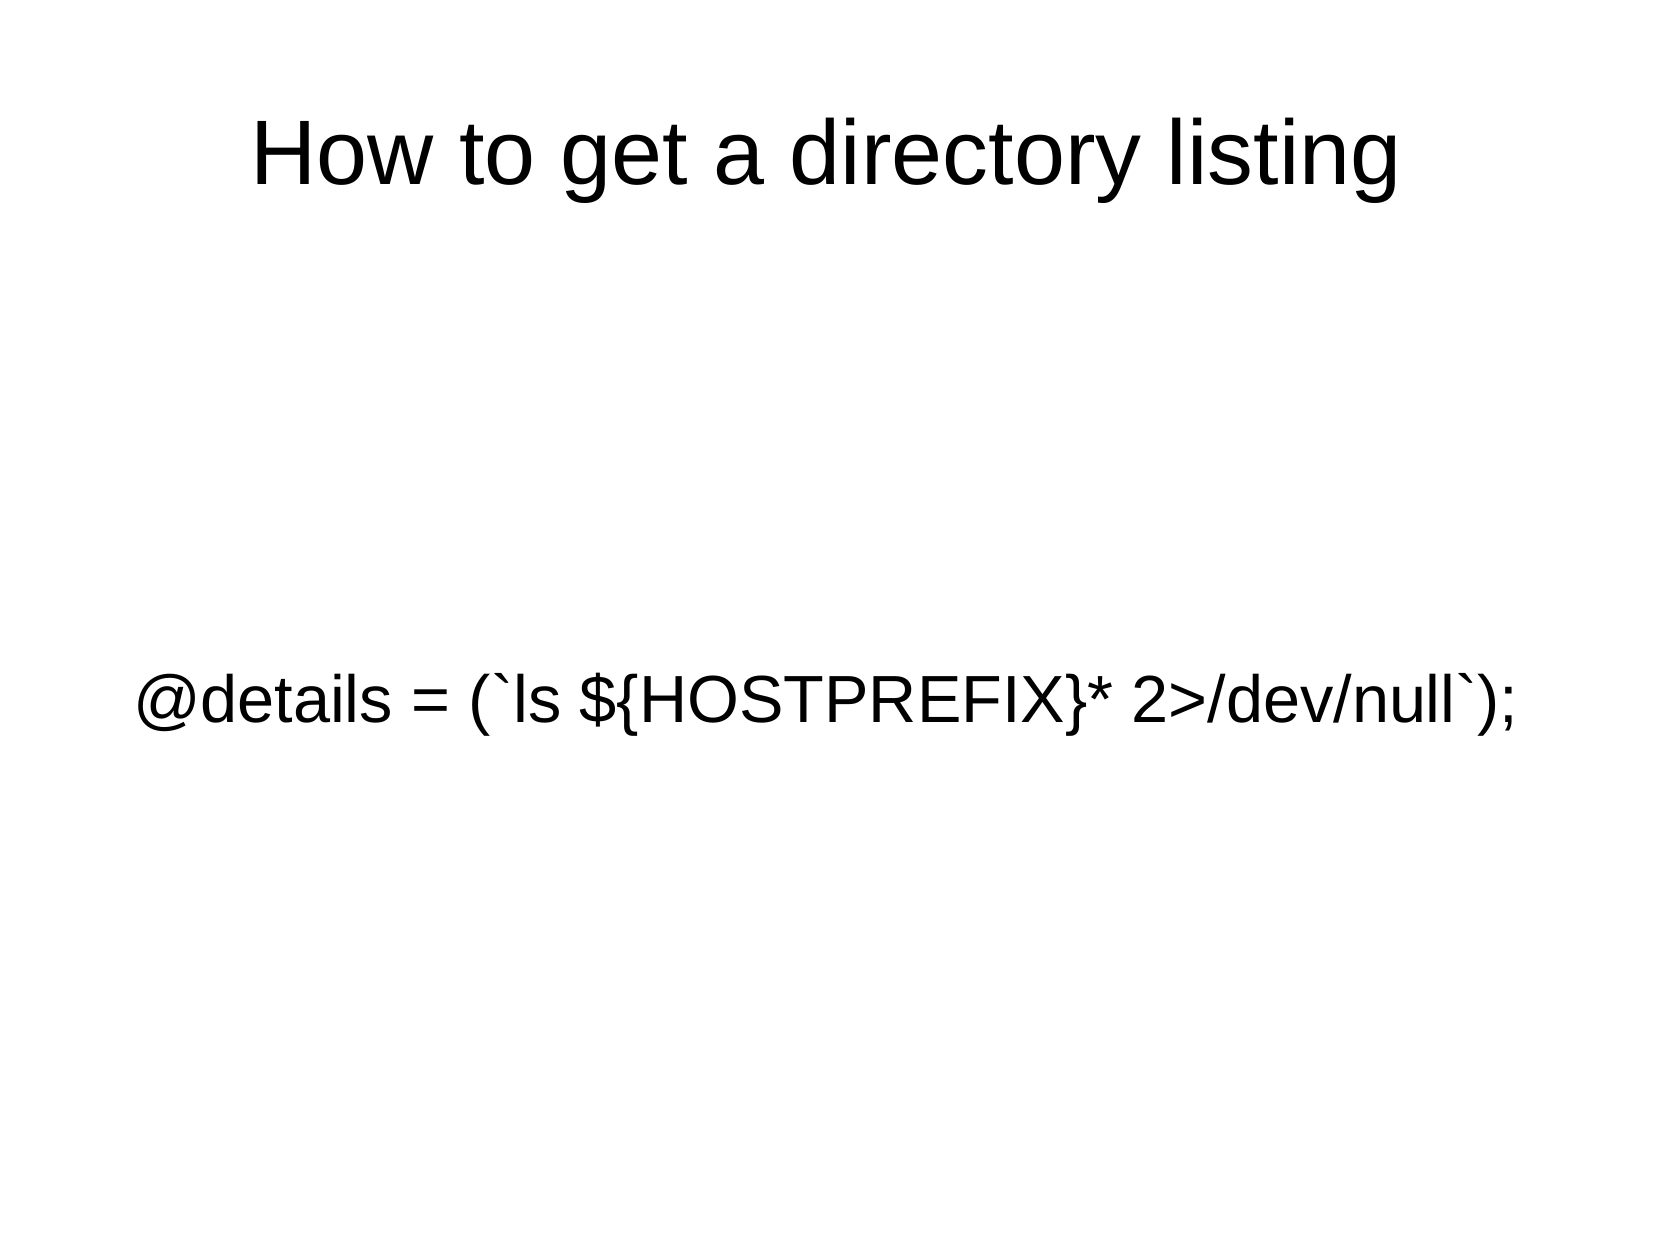

# How to get a directory listing
@details = (`ls ${HOSTPREFIX}* 2>/dev/null`);